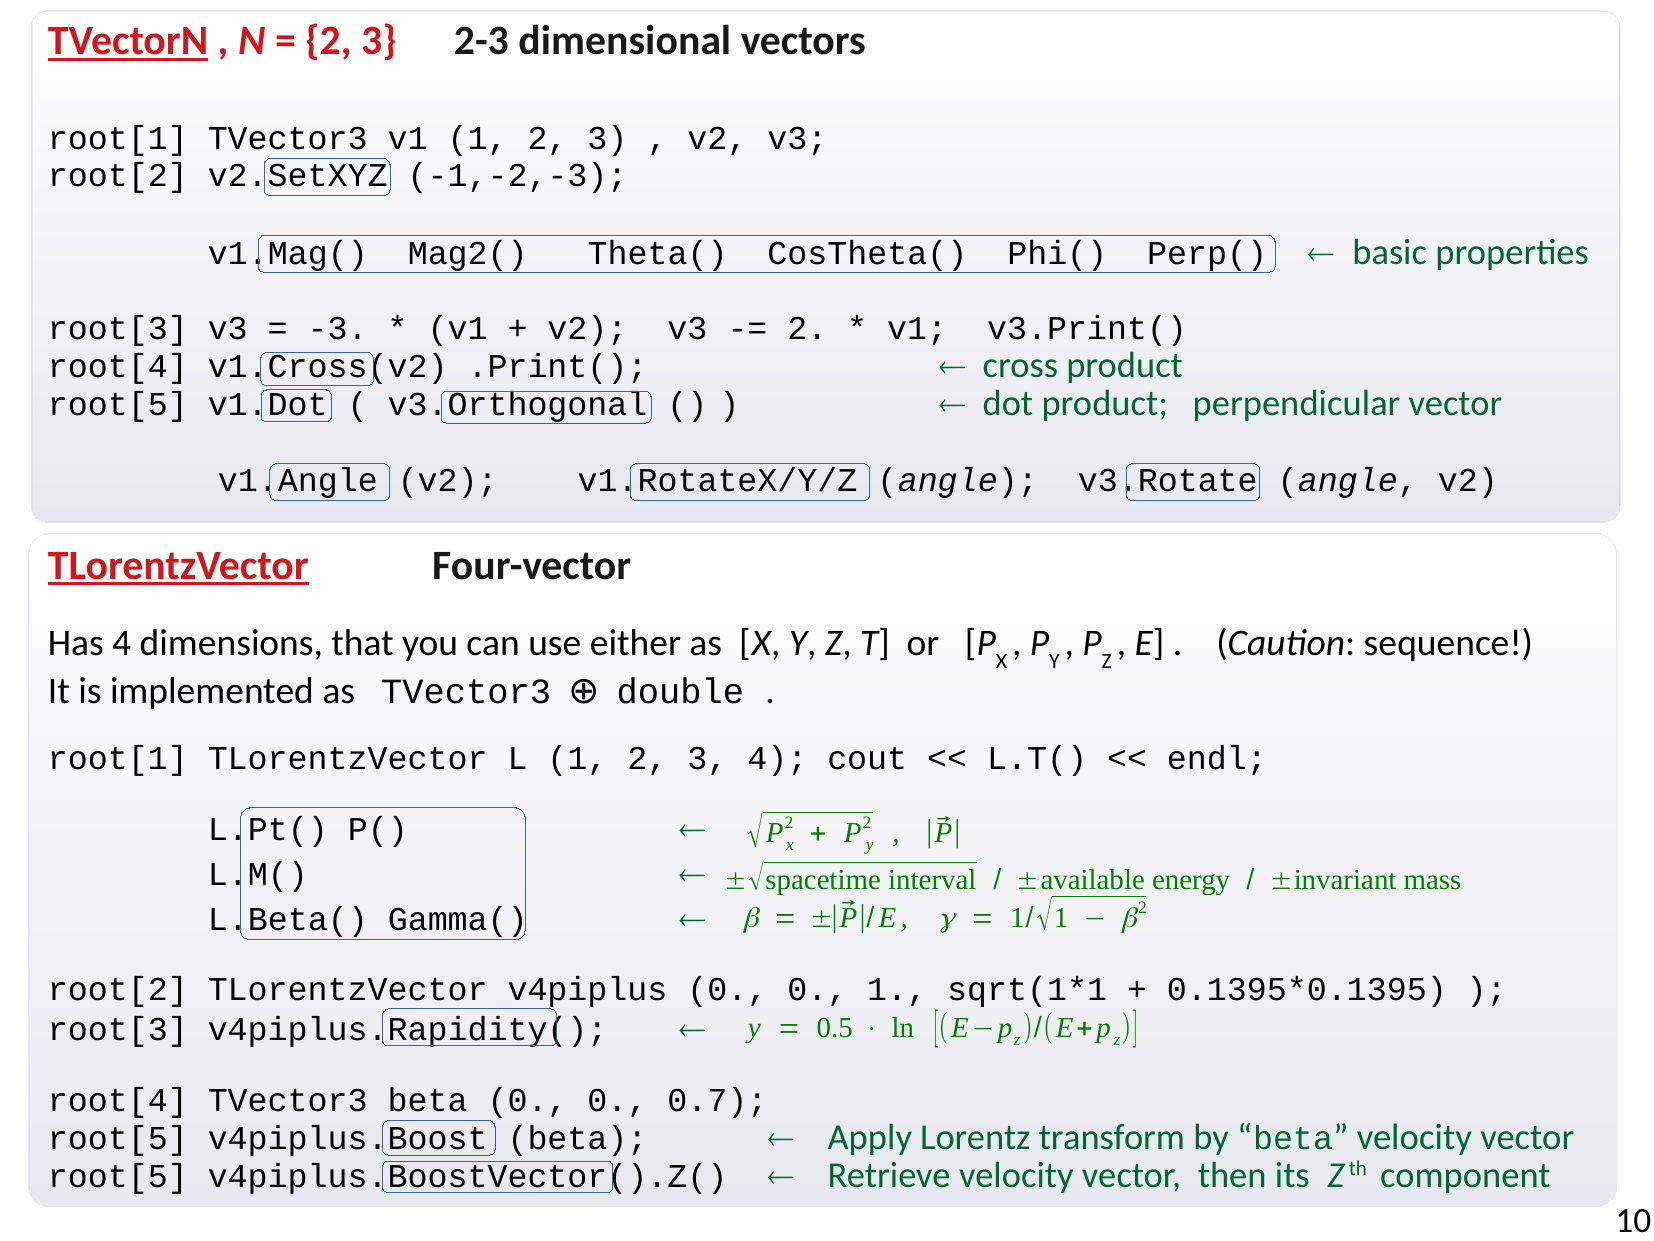

TVectorN , N = {2, 3} 2-3 dimensional vectors
root[1] TVector3 v1 (1, 2, 3) , v2, v3;
root[2] v2.SetXYZ (-1,-2,-3);
 v1.Mag() Mag2() Theta() CosTheta() Phi() Perp()  basic properties
root[3] v3 = -3. * (v1 + v2); v3 -= 2. * v1; v3.Print()
root[4] v1.Cross(v2) .Print();  cross product
root[5] v1.Dot ( v3.Orthogonal () )  dot product; perpendicular vector
		 v1.Angle (v2); v1.RotateX/Y/Z (angle); v3.Rotate (angle, v2)
TLorentzVector Four-vector
Has 4 dimensions, that you can use either as [X, Y, Z, T] or [PX , PY , PZ , E] . (Caution: sequence!)
It is implemented as TVector3 ⊕ double .
root[1] TLorentzVector L (1, 2, 3, 4); cout << L.T() << endl;
 L.Pt() P() 
 L.M() 
 L.Beta() Gamma() 
root[2] TLorentzVector v4piplus (0., 0., 1., sqrt(1*1 + 0.1395*0.1395) );
root[3] v4piplus.Rapidity(); 
root[4] TVector3 beta (0., 0., 0.7);
root[5] v4piplus.Boost (beta);  Apply Lorentz transform by “beta” velocity vector
root[5] v4piplus.BoostVector().Z()  Retrieve velocity vector, then its Z th component